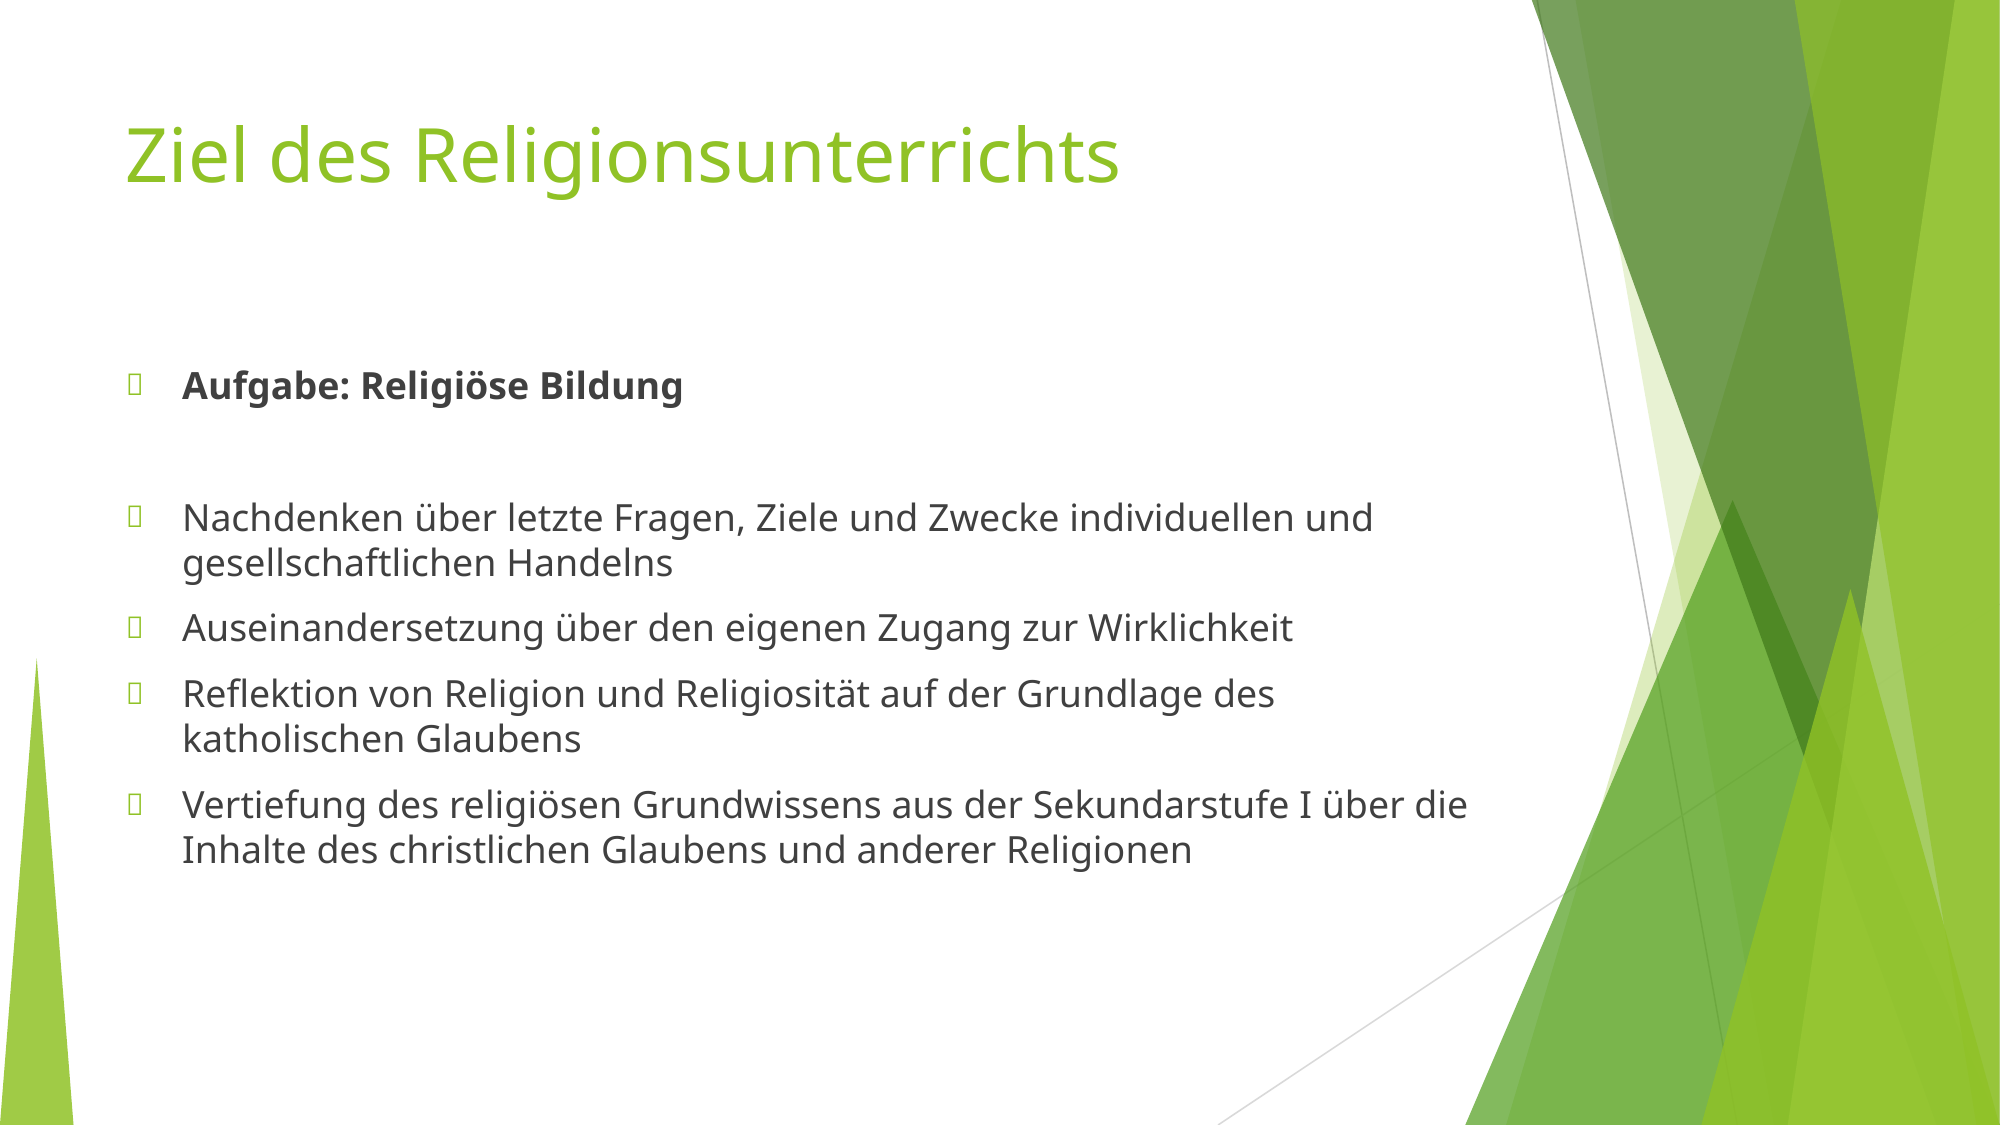

# Ziel des Religionsunterrichts
Aufgabe: Religiöse Bildung
Nachdenken über letzte Fragen, Ziele und Zwecke individuellen und gesellschaftlichen Handelns
Auseinandersetzung über den eigenen Zugang zur Wirklichkeit
Reflektion von Religion und Religiosität auf der Grundlage des katholischen Glaubens
Vertiefung des religiösen Grundwissens aus der Sekundarstufe I über die Inhalte des christlichen Glaubens und anderer Religionen